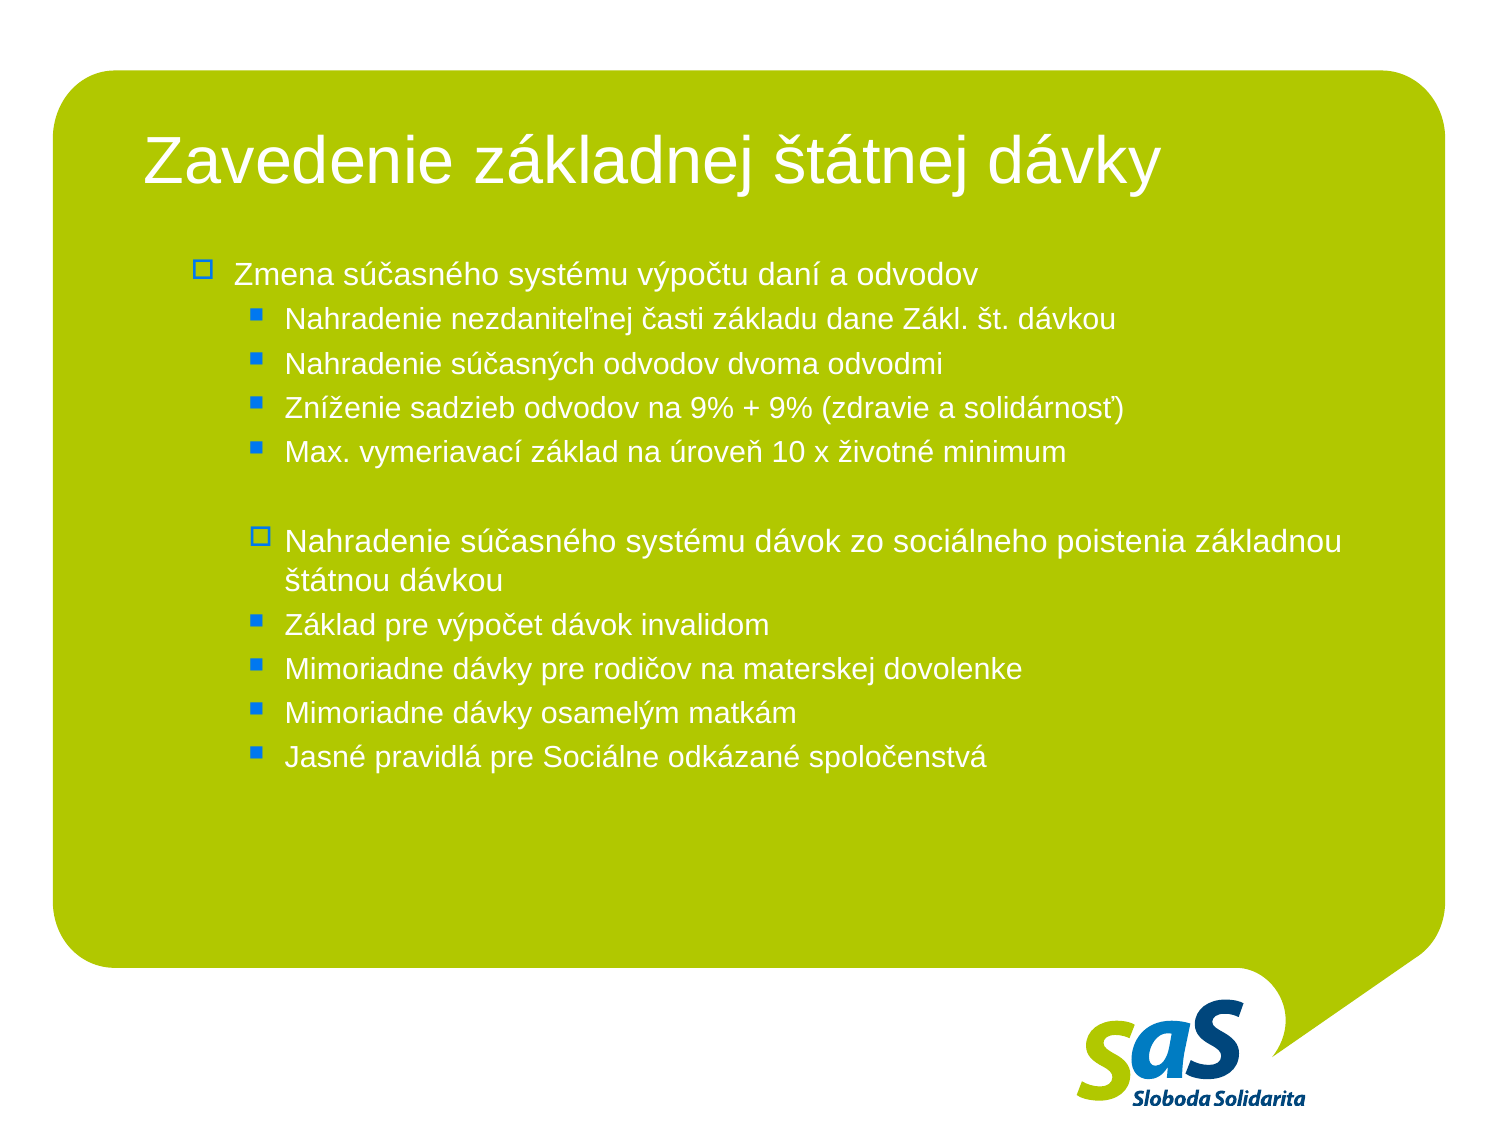

# Zavedenie základnej štátnej dávky
Zmena súčasného systému výpočtu daní a odvodov
Nahradenie nezdaniteľnej časti základu dane Zákl. št. dávkou
Nahradenie súčasných odvodov dvoma odvodmi
Zníženie sadzieb odvodov na 9% + 9% (zdravie a solidárnosť)
Max. vymeriavací základ na úroveň 10 x životné minimum
Nahradenie súčasného systému dávok zo sociálneho poistenia základnou štátnou dávkou
Základ pre výpočet dávok invalidom
Mimoriadne dávky pre rodičov na materskej dovolenke
Mimoriadne dávky osamelým matkám
Jasné pravidlá pre Sociálne odkázané spoločenstvá